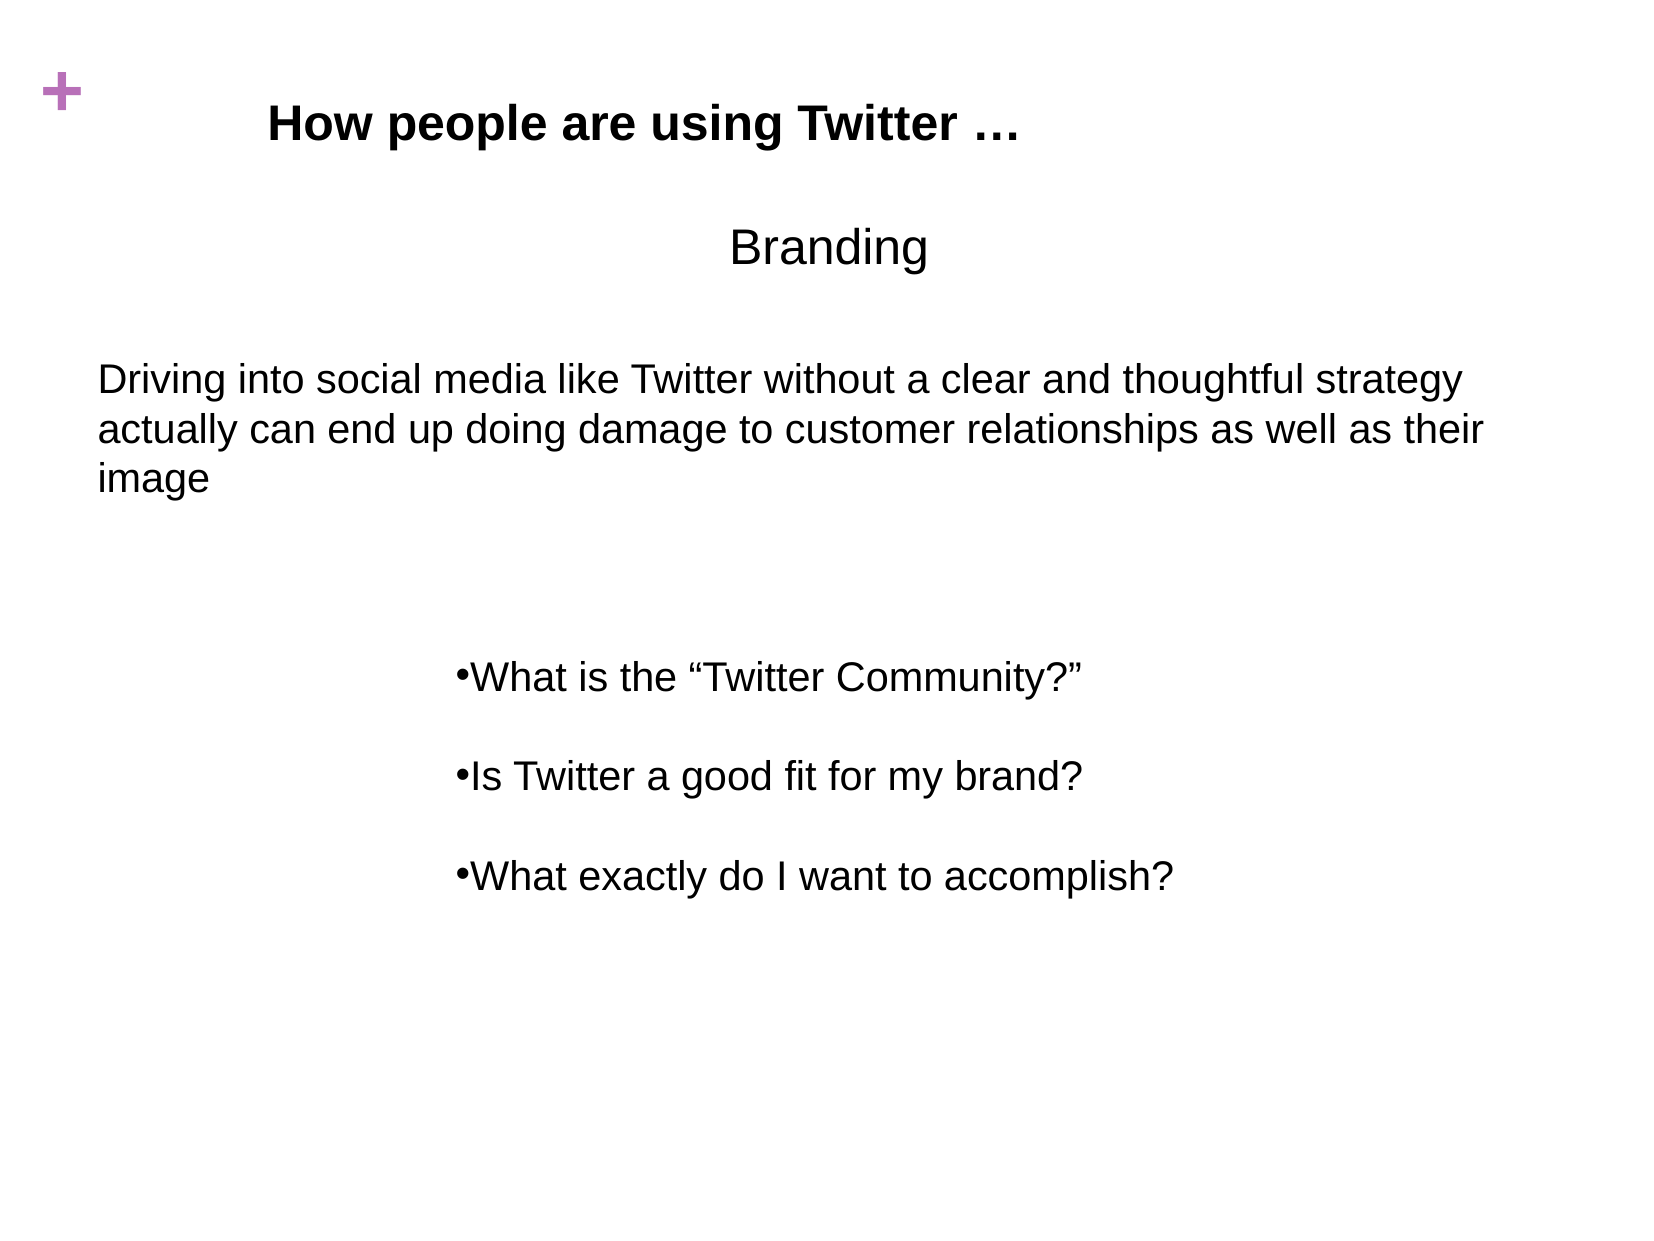

How people are using Twitter …
Branding
Driving into social media like Twitter without a clear and thoughtful strategy actually can end up doing damage to customer relationships as well as their image
What is the “Twitter Community?”
Is Twitter a good fit for my brand?
What exactly do I want to accomplish?